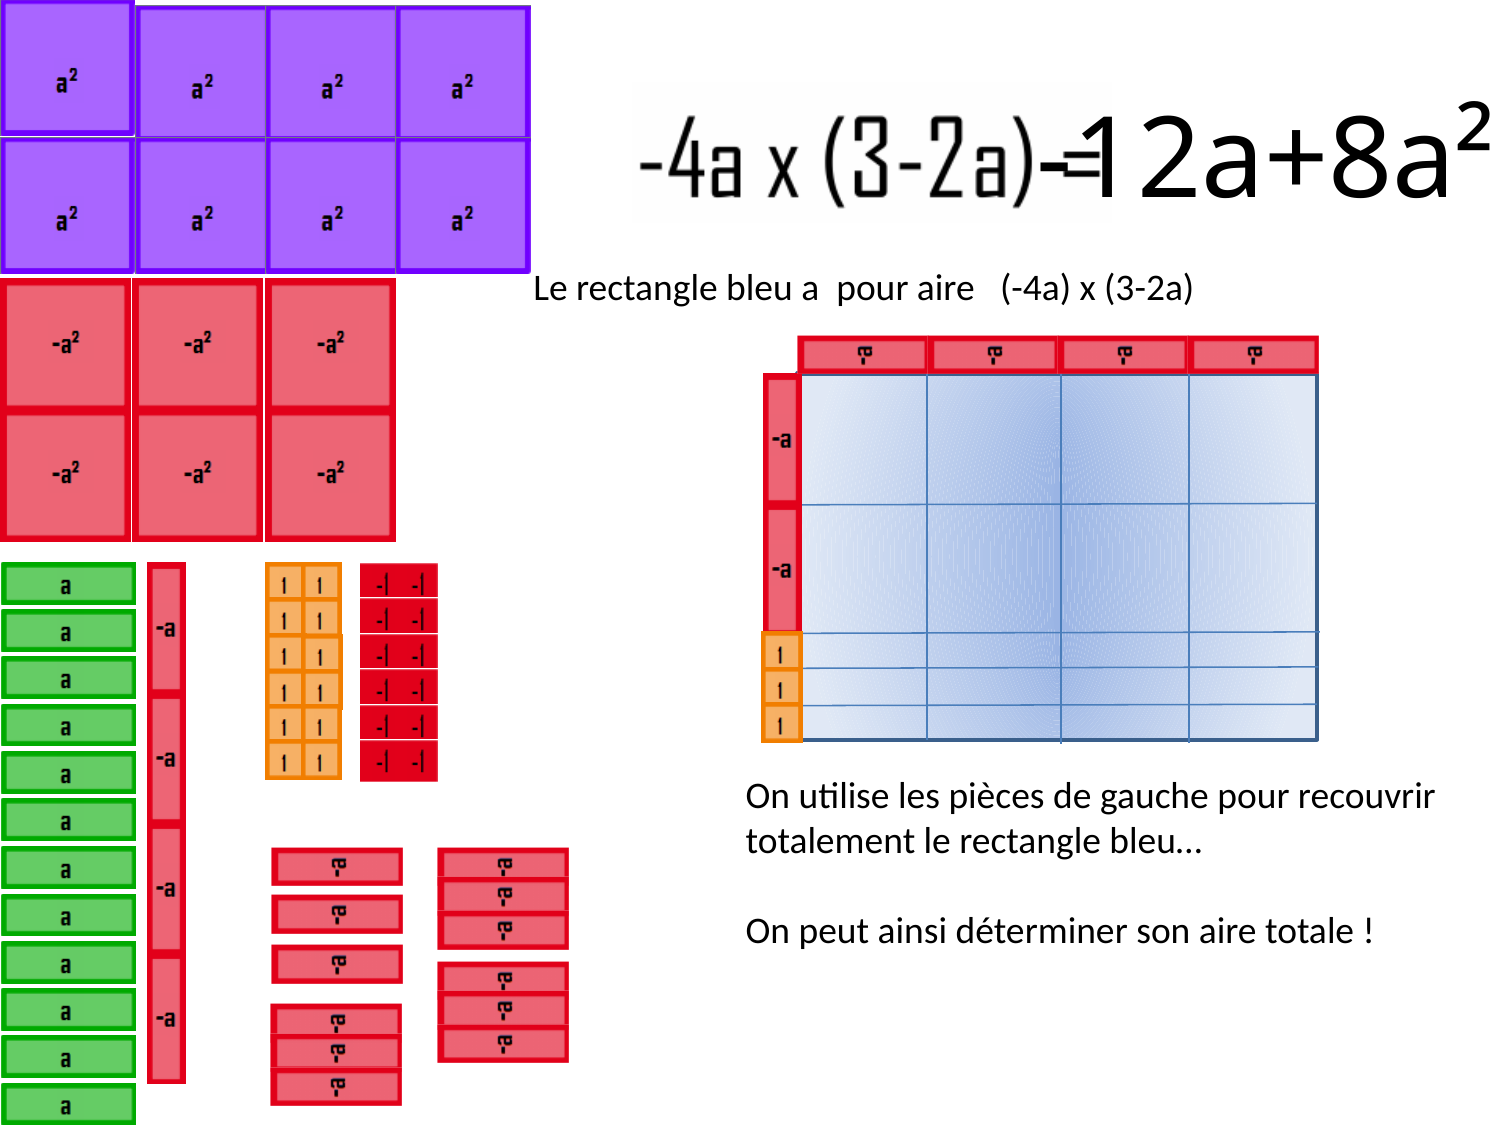

-12a+8a²
Le rectangle bleu a pour aire (-4a) x (3-2a)
On utilise les pièces de gauche pour recouvrir
totalement le rectangle bleu…
On peut ainsi déterminer son aire totale !